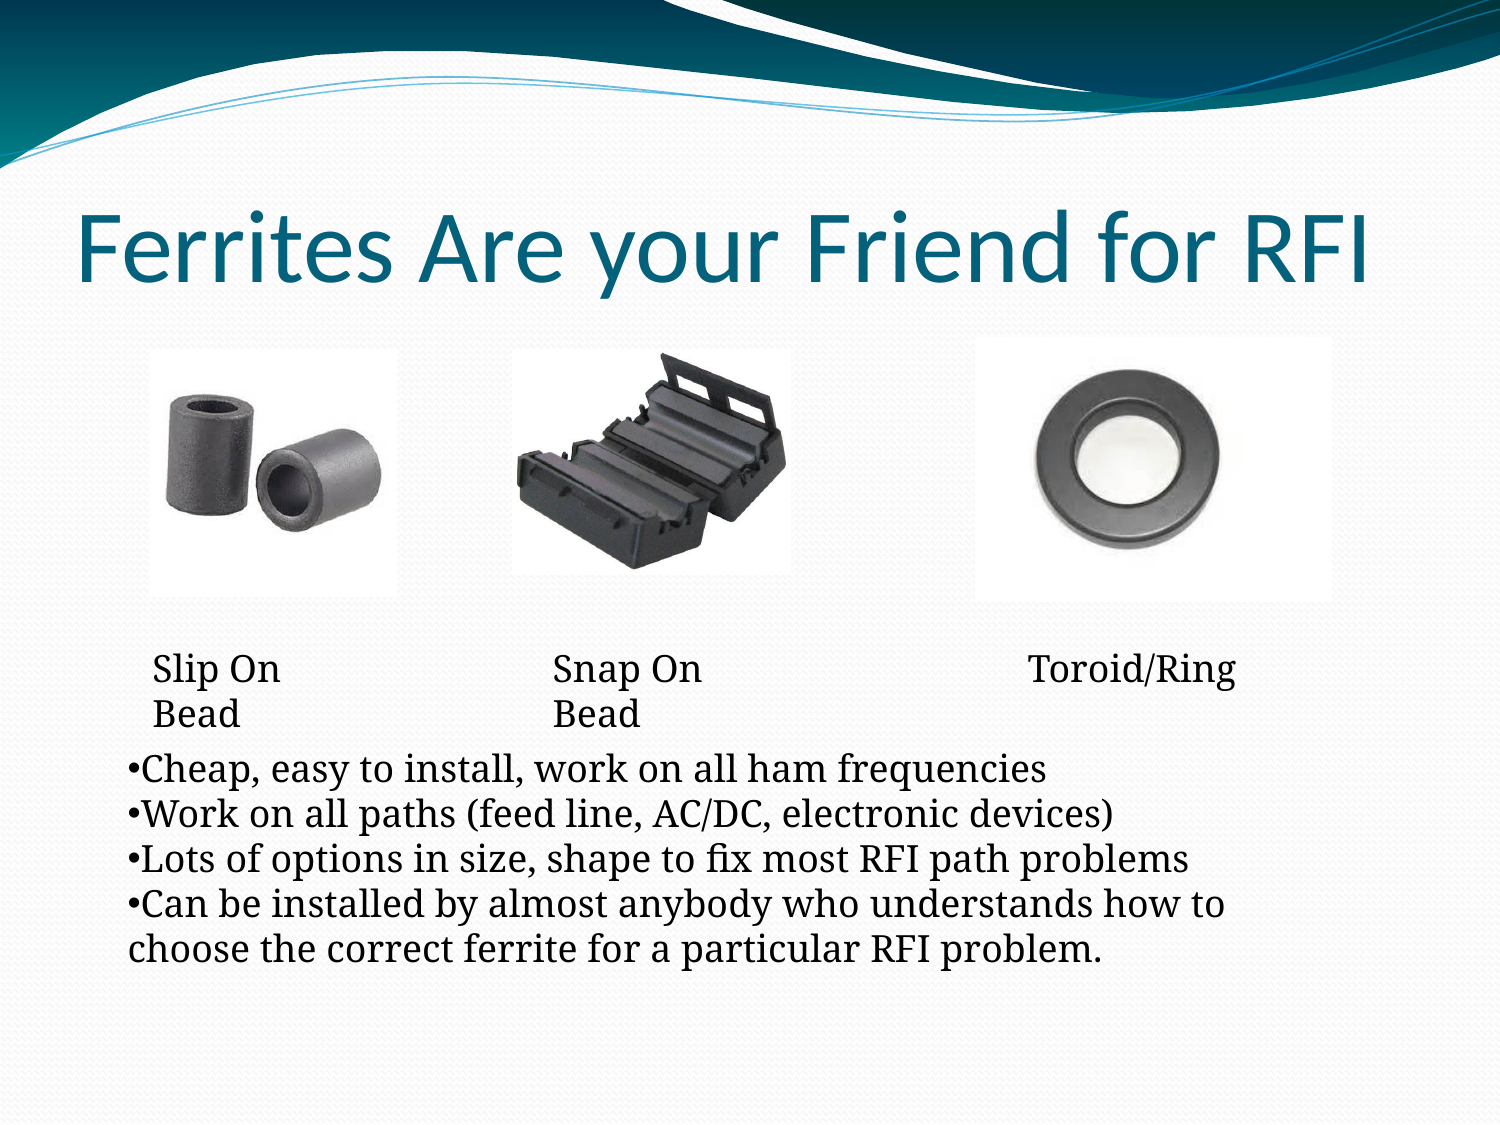

# Ferrites Are your Friend for RFI
Slip On Bead
Snap On Bead
Toroid/Ring
Cheap, easy to install, work on all ham frequencies
Work on all paths (feed line, AC/DC, electronic devices)
Lots of options in size, shape to fix most RFI path problems
Can be installed by almost anybody who understands how to choose the correct ferrite for a particular RFI problem.